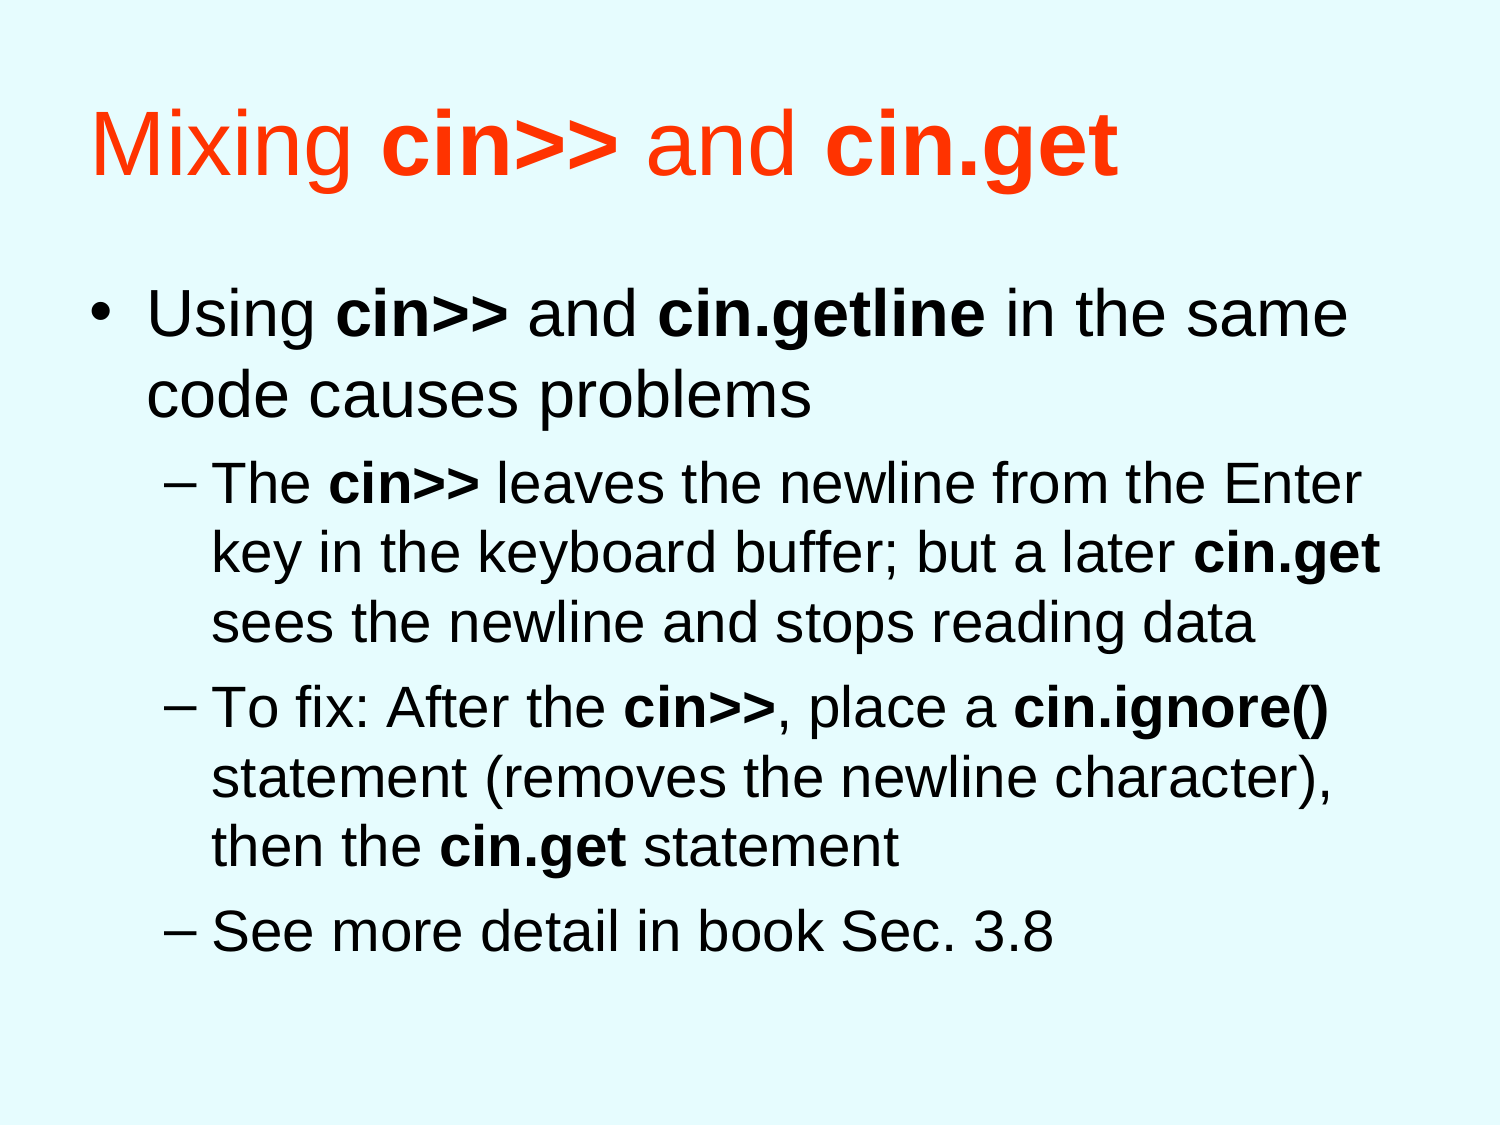

# Mixing cin>> and cin.get
Using cin>> and cin.getline in the same code causes problems
The cin>> leaves the newline from the Enter key in the keyboard buffer; but a later cin.get sees the newline and stops reading data
To fix: After the cin>>, place a cin.ignore() statement (removes the newline character), then the cin.get statement
See more detail in book Sec. 3.8